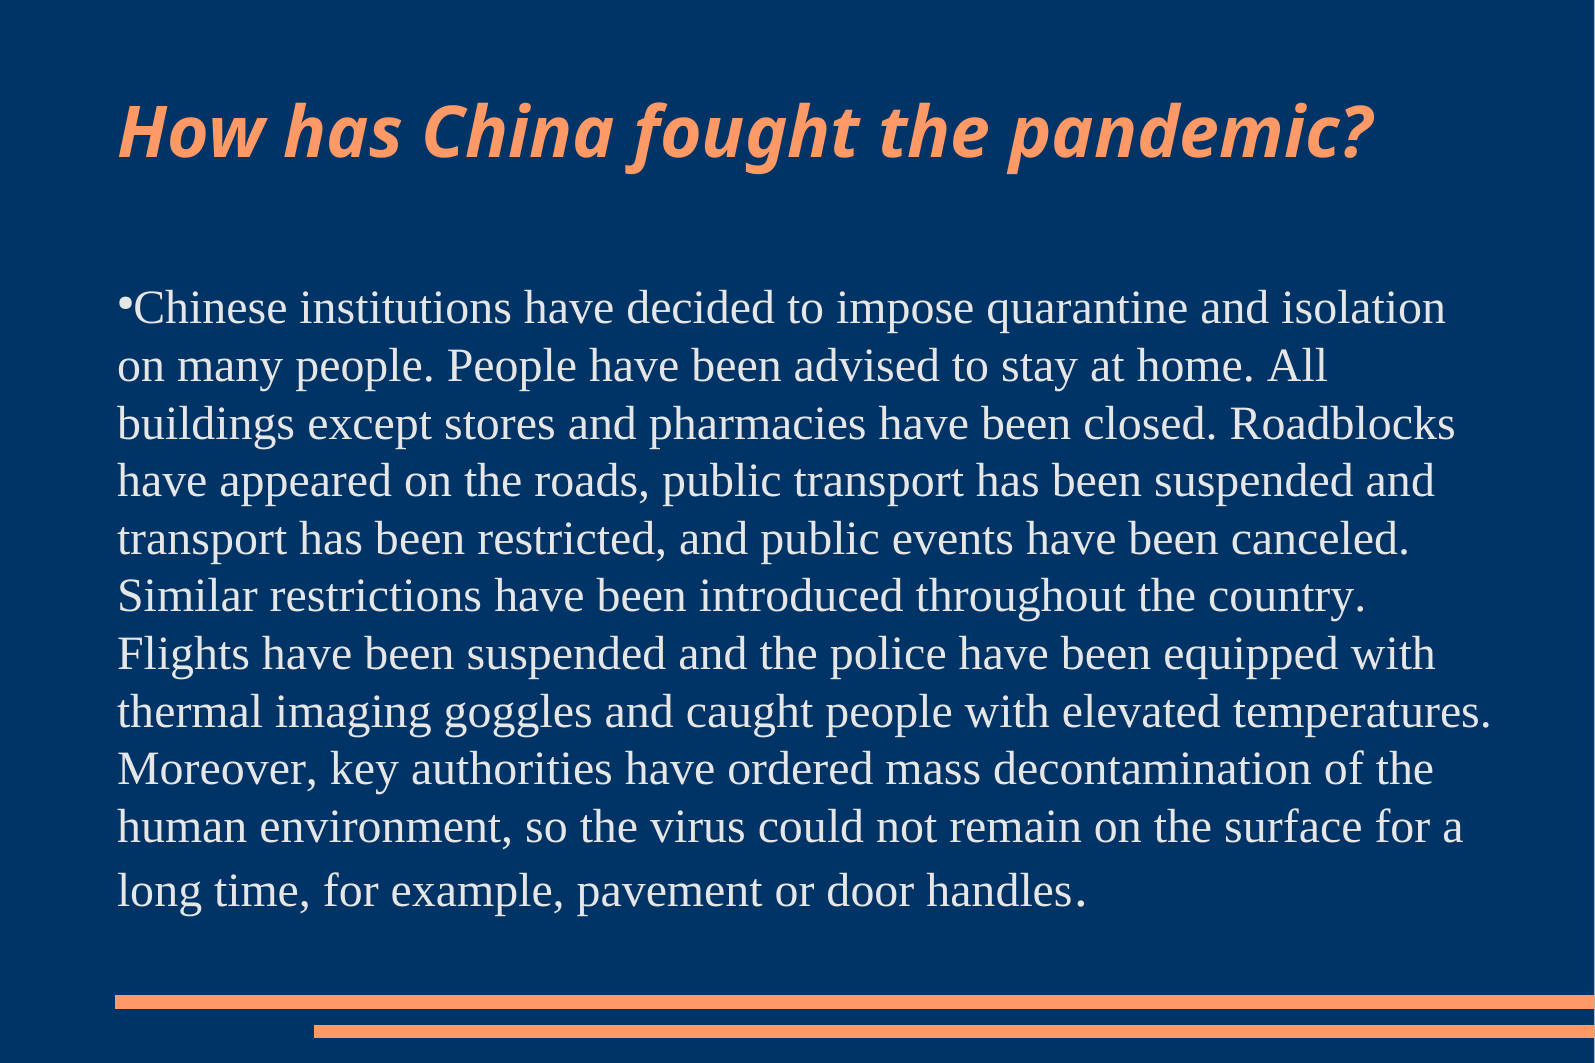

# How has China fought the pandemic?
Chinese institutions have decided to impose quarantine and isolation on many people. People have been advised to stay at home. All buildings except stores and pharmacies have been closed. Roadblocks have appeared on the roads, public transport has been suspended and transport has been restricted, and public events have been canceled. Similar restrictions have been introduced throughout the country. Flights have been suspended and the police have been equipped with thermal imaging goggles and caught people with elevated temperatures. Moreover, key authorities have ordered mass decontamination of the human environment, so the virus could not remain on the surface for a long time, for example, pavement or door handles.